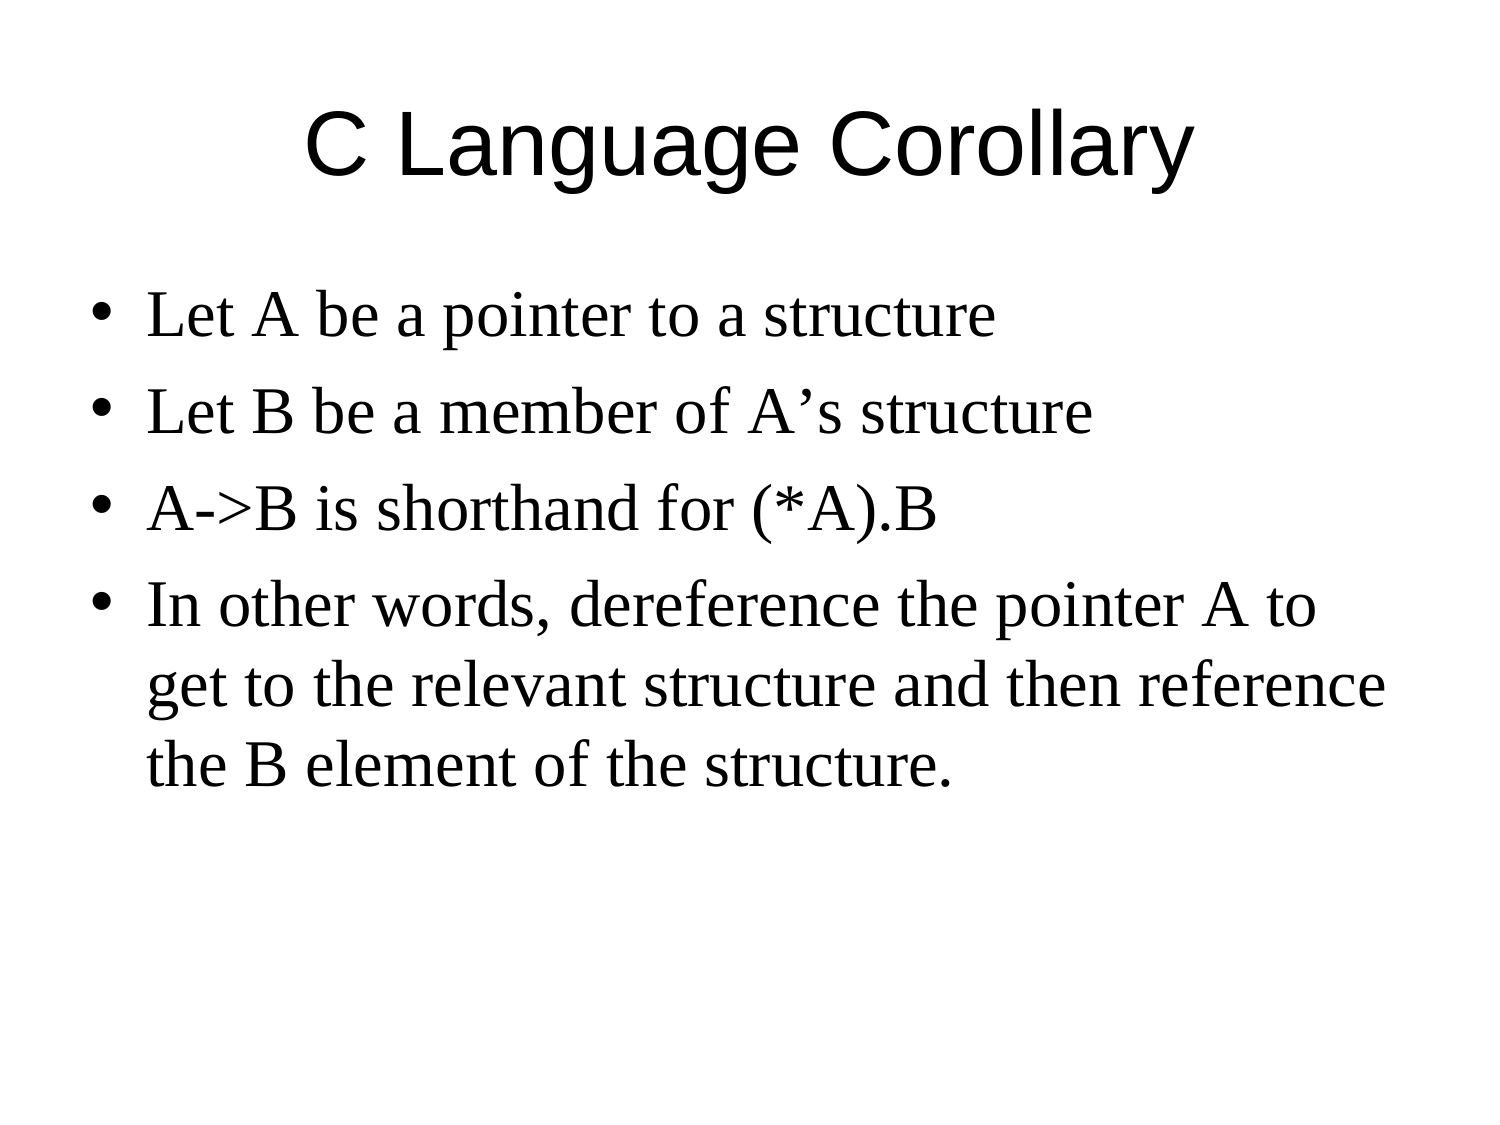

# C Language Corollary
Let A be a pointer to a structure
Let B be a member of A’s structure
A->B is shorthand for (*A).B
In other words, dereference the pointer A to get to the relevant structure and then reference the B element of the structure.